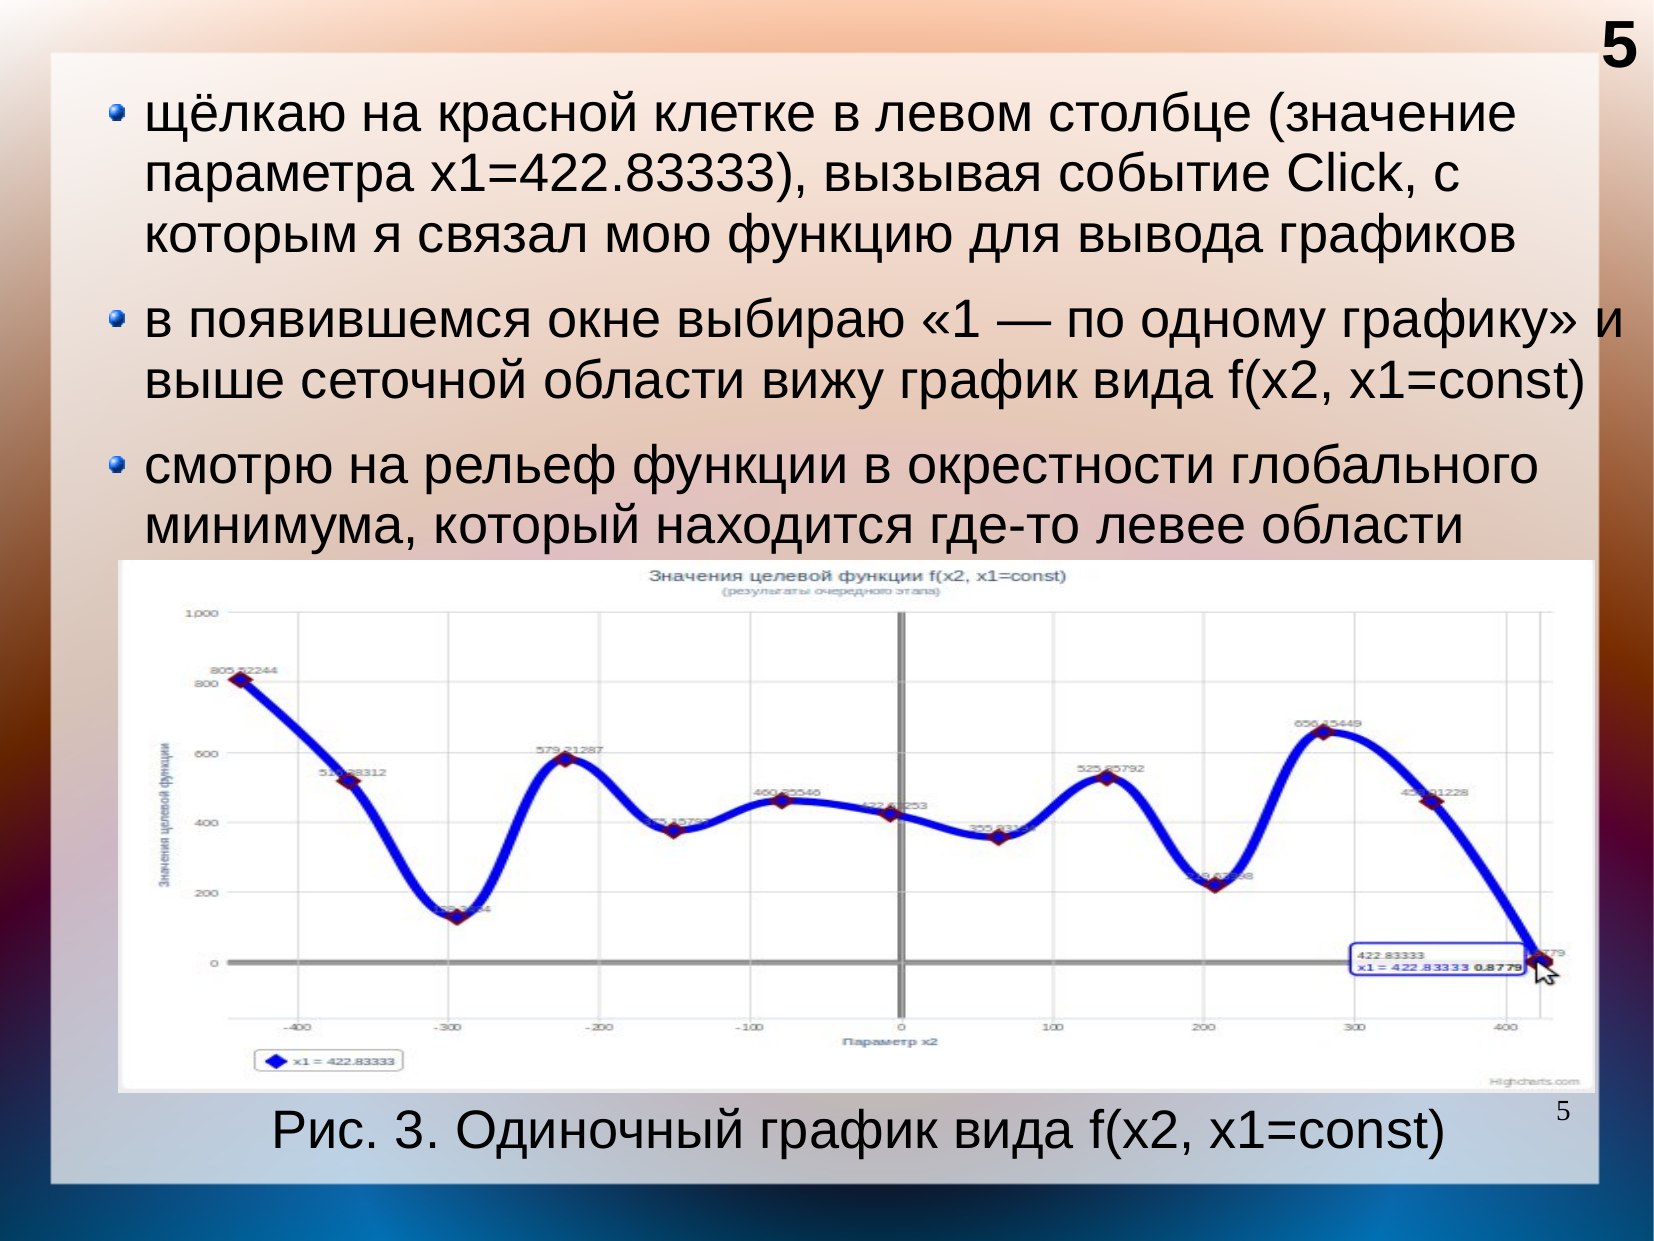

щёлкаю на красной клетке в левом столбце (значение параметра x1=422.83333), вызывая событие Click, с которым я связал мою функцию для вывода графиков
в появившемся окне выбираю «1 — по одному графику» и выше сеточной области вижу график вида f(x2, x1=const)
смотрю на рельеф функции в окрестности глобального минимума, который находится где-то левее области
Рис. 3. Одиночный график вида f(x2, x1=const)
5